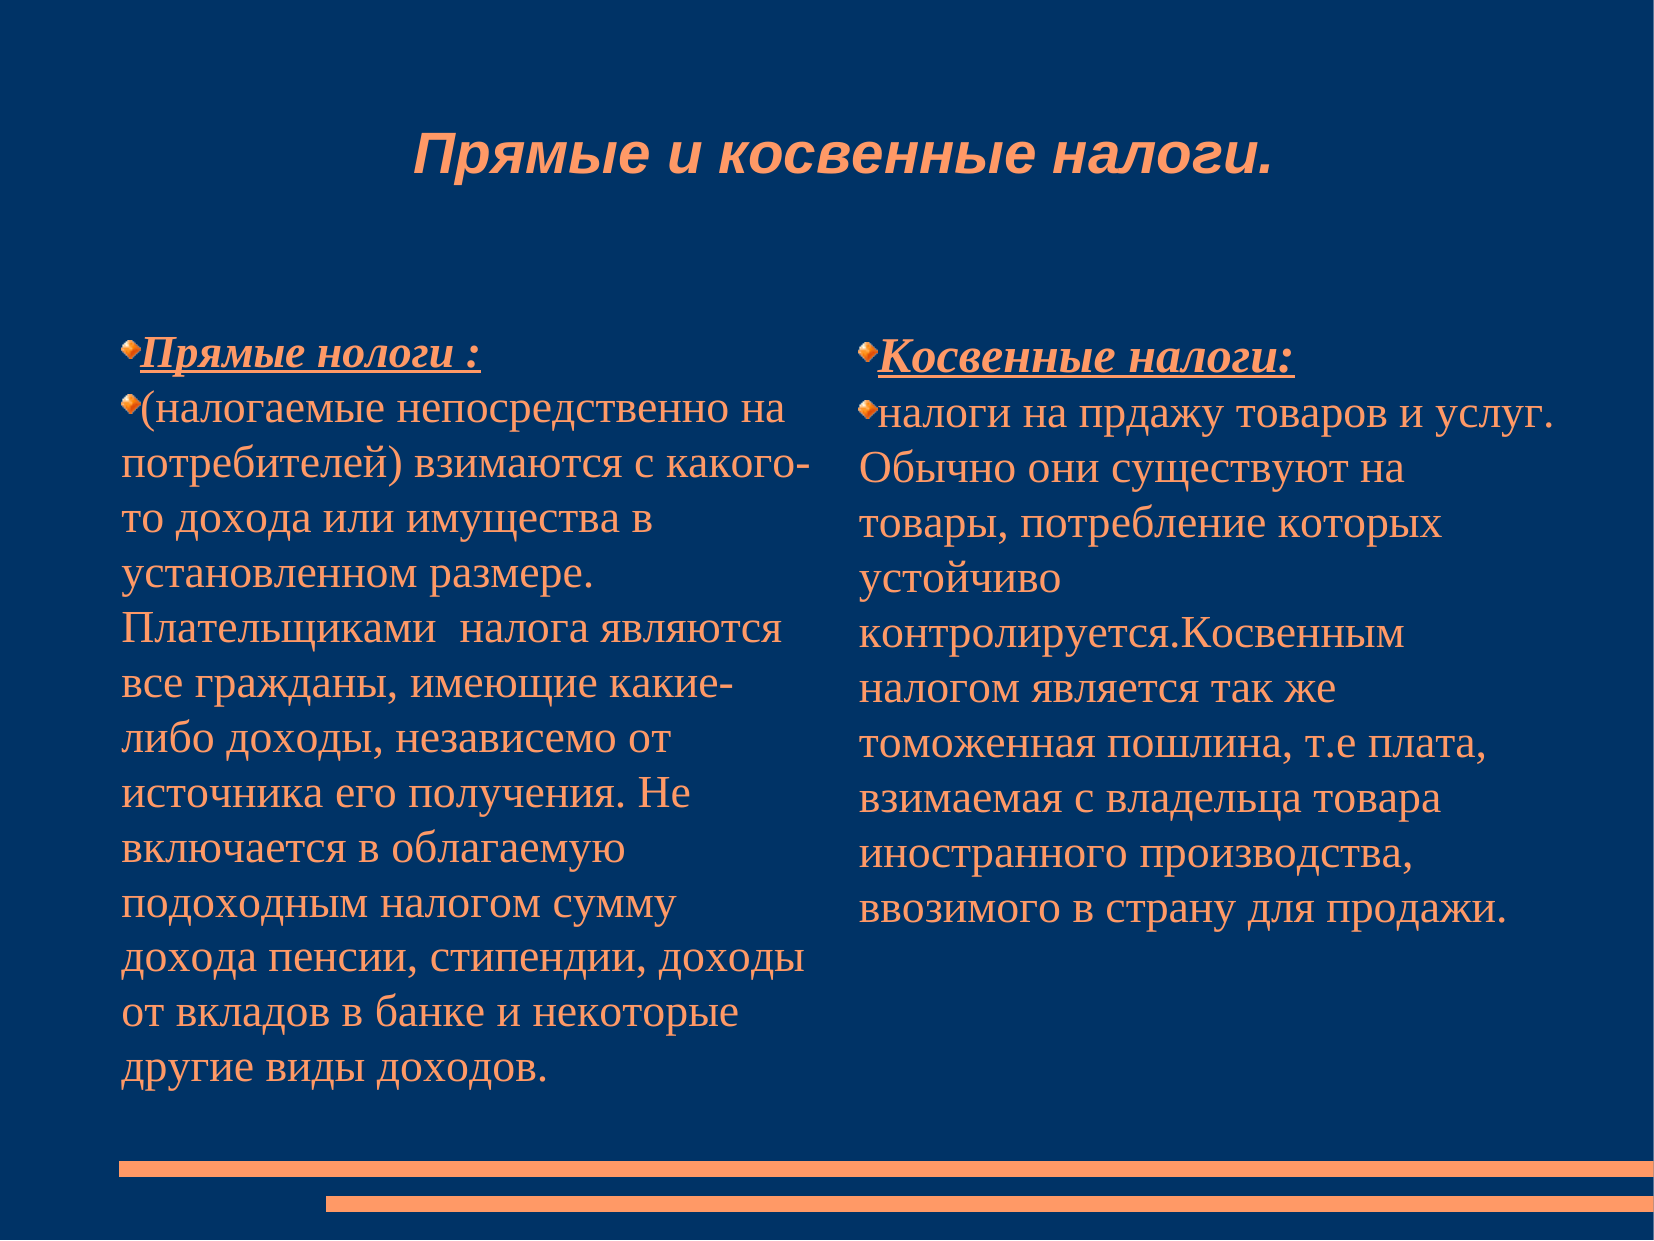

# Прямые и косвенные налоги.
Прямые нологи :
(налогаемые непосредственно на потребителей) взимаются с какого-то дохода или имущества в установленном размере. Плательщиками налога являются все гражданы, имеющие какие-либо доходы, независемо от источника его получения. Не включается в облагаемую подоходным налогом сумму дохода пенсии, стипендии, доходы от вкладов в банке и некоторые другие виды доходов.
Косвенные налоги:
налоги на прдажу товаров и услуг. Обычно они существуют на товары, потребление которых устойчиво контролируется.Косвенным налогом является так же томоженная пошлина, т.е плата, взимаемая с владельца товара иностранного производства, ввозимого в страну для продажи.